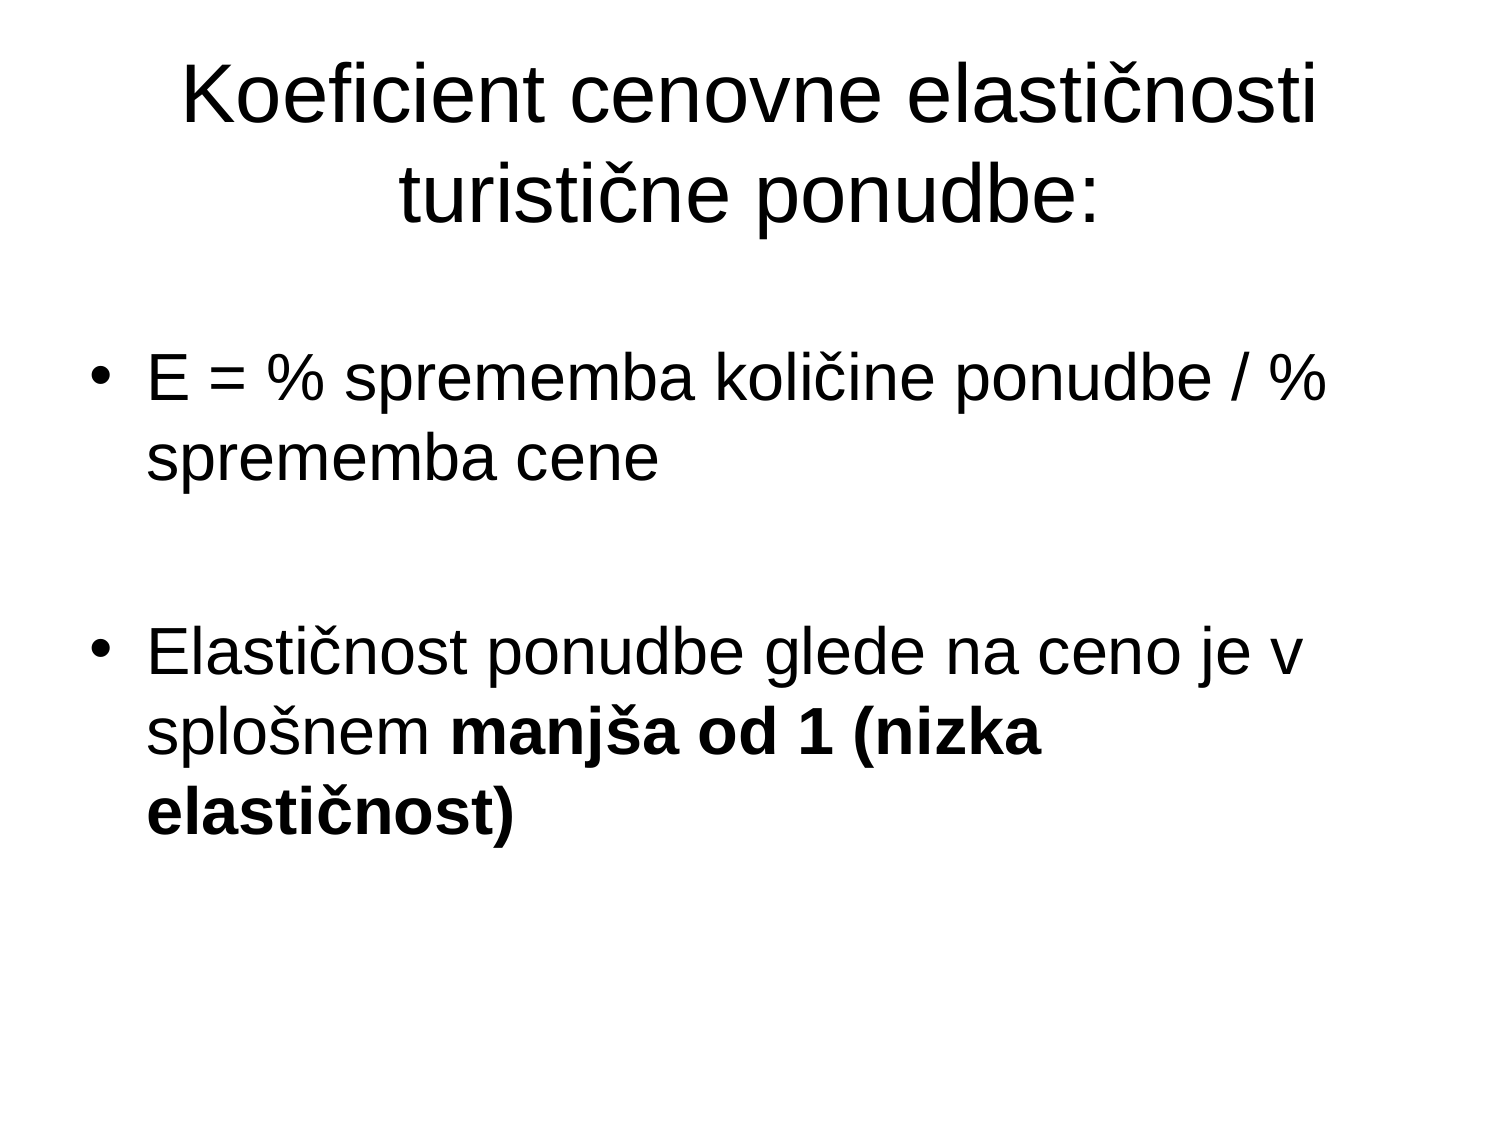

# Koeficient cenovne elastičnosti turistične ponudbe:
E = % sprememba količine ponudbe / % sprememba cene
Elastičnost ponudbe glede na ceno je v splošnem manjša od 1 (nizka elastičnost)